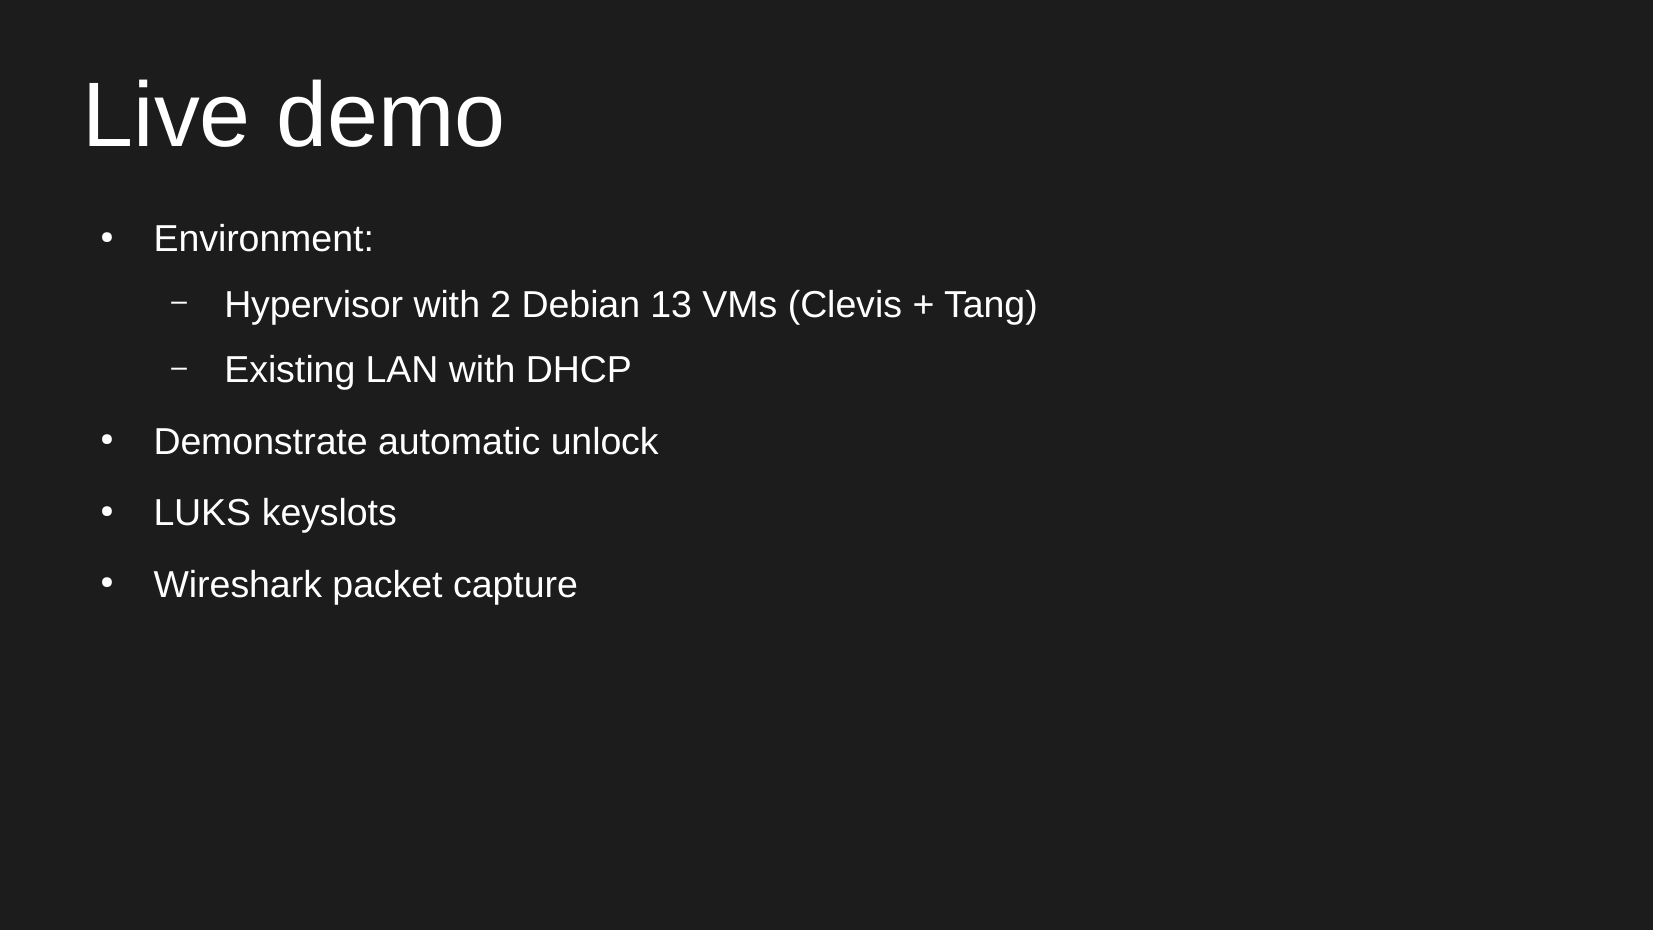

# Live demo
Environment:
Hypervisor with 2 Debian 13 VMs (Clevis + Tang)
Existing LAN with DHCP
Demonstrate automatic unlock
LUKS keyslots
Wireshark packet capture